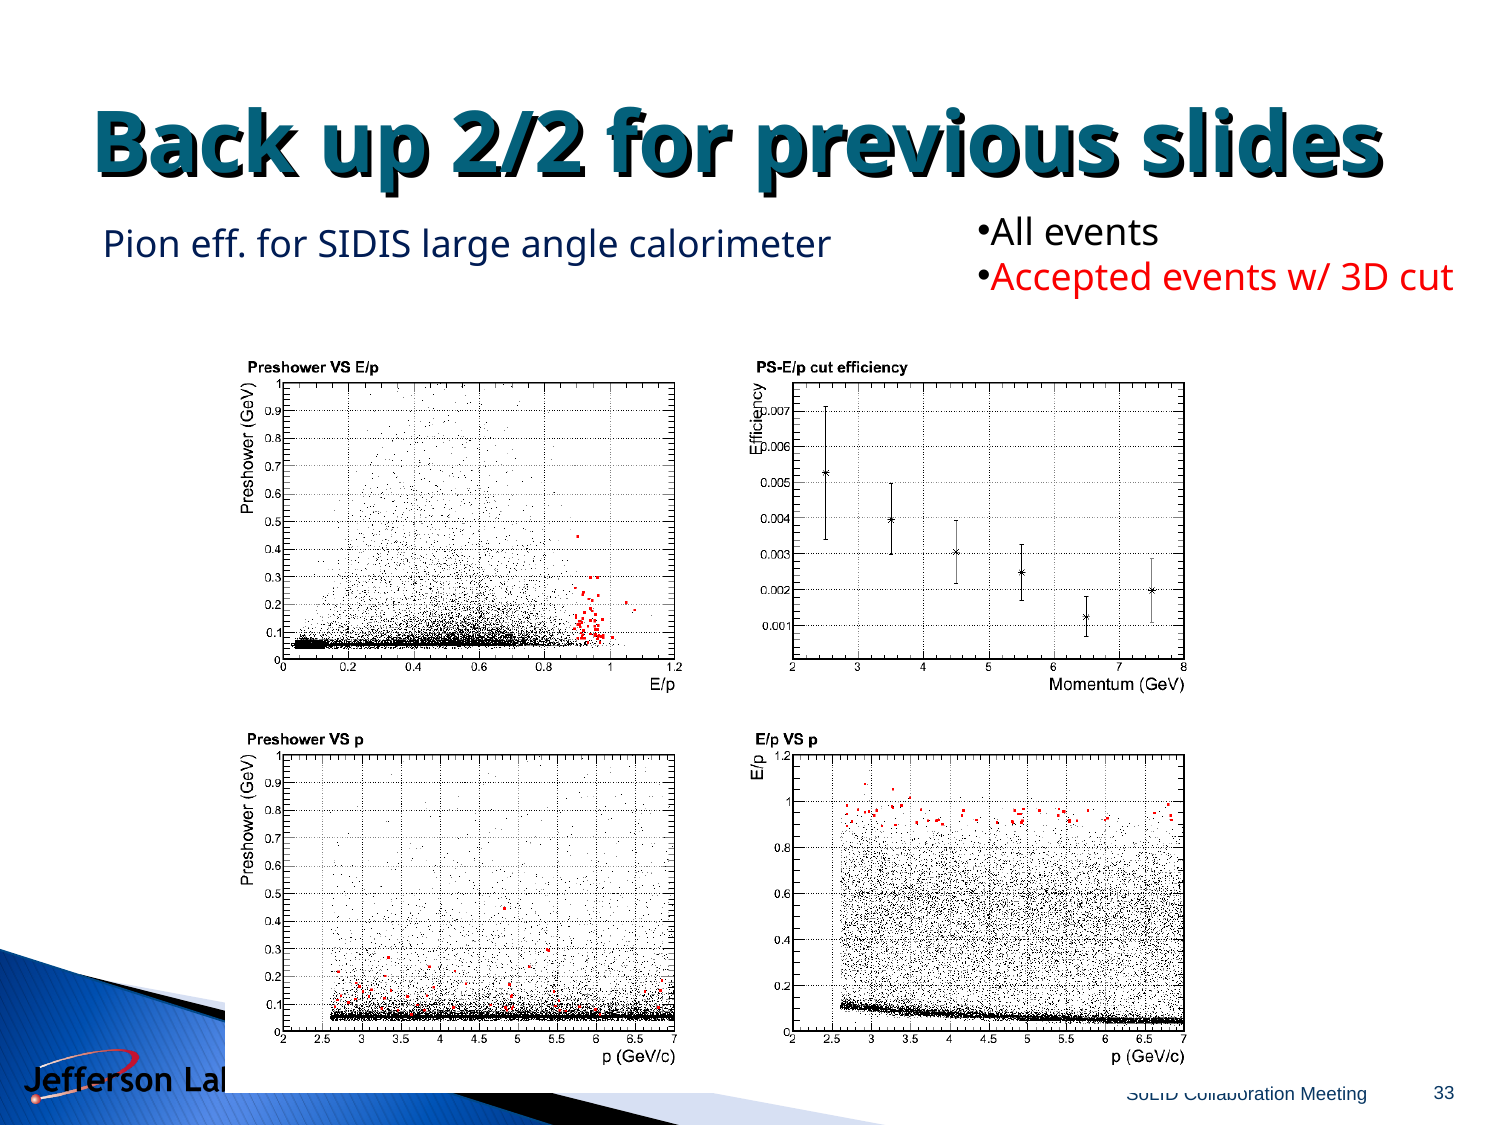

# Back up 2/2 for previous slides
All events
Accepted events w/ 3D cut
Pion eff. for SIDIS large angle calorimeter
SoLID Collaboration Meeting
31